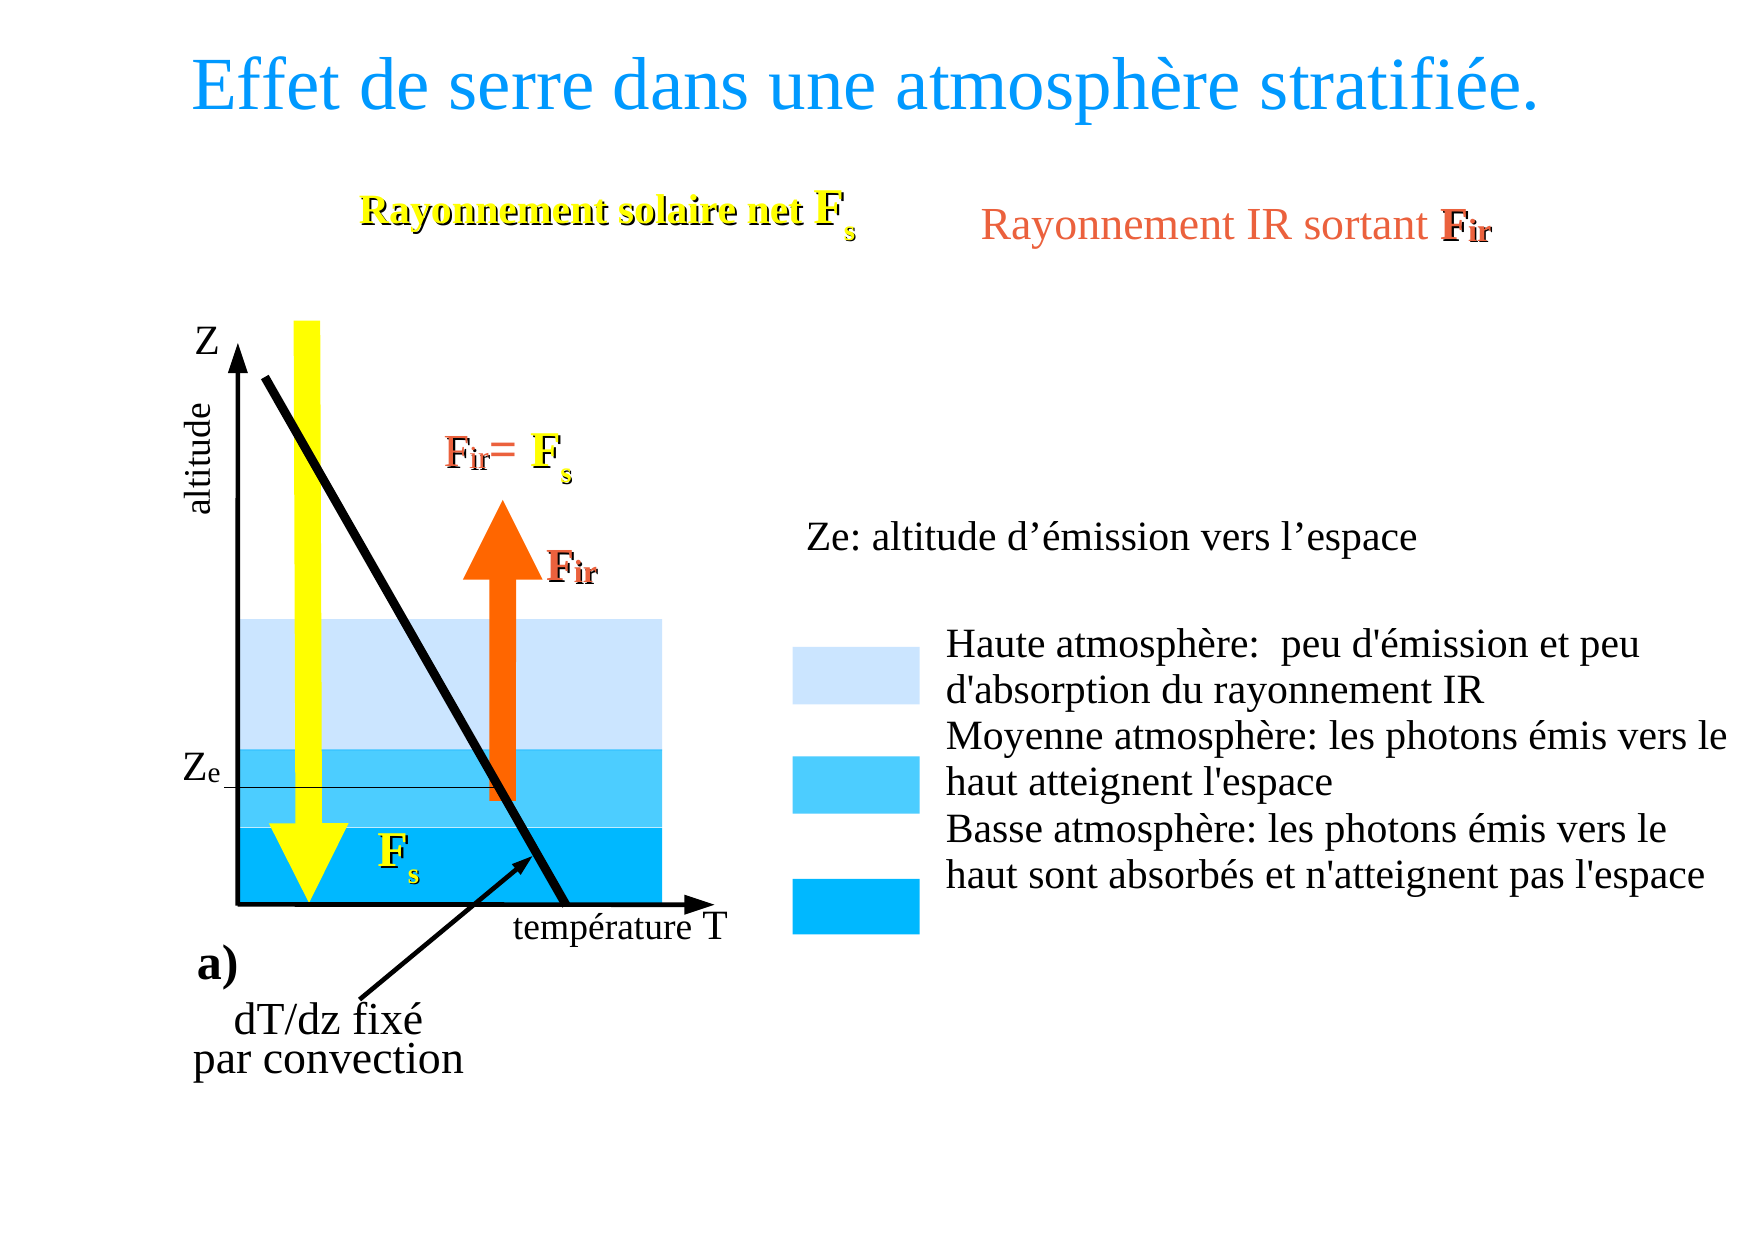

Effet de serre dans une atmosphère stratifiée.
Rayonnement solaire net Fs
Rayonnement IR sortant Fir
Z
Fir= Fs
altitude
Ze: altitude d’émission vers l’espace
Fir
Haute atmosphère: peu d'émission et peu d'absorption du rayonnement IR
Moyenne atmosphère: les photons émis vers le haut atteignent l'espace
Basse atmosphère: les photons émis vers le haut sont absorbés et n'atteignent pas l'espace
Ze
Fs
a)
température T
dT/dz fixé
par convection